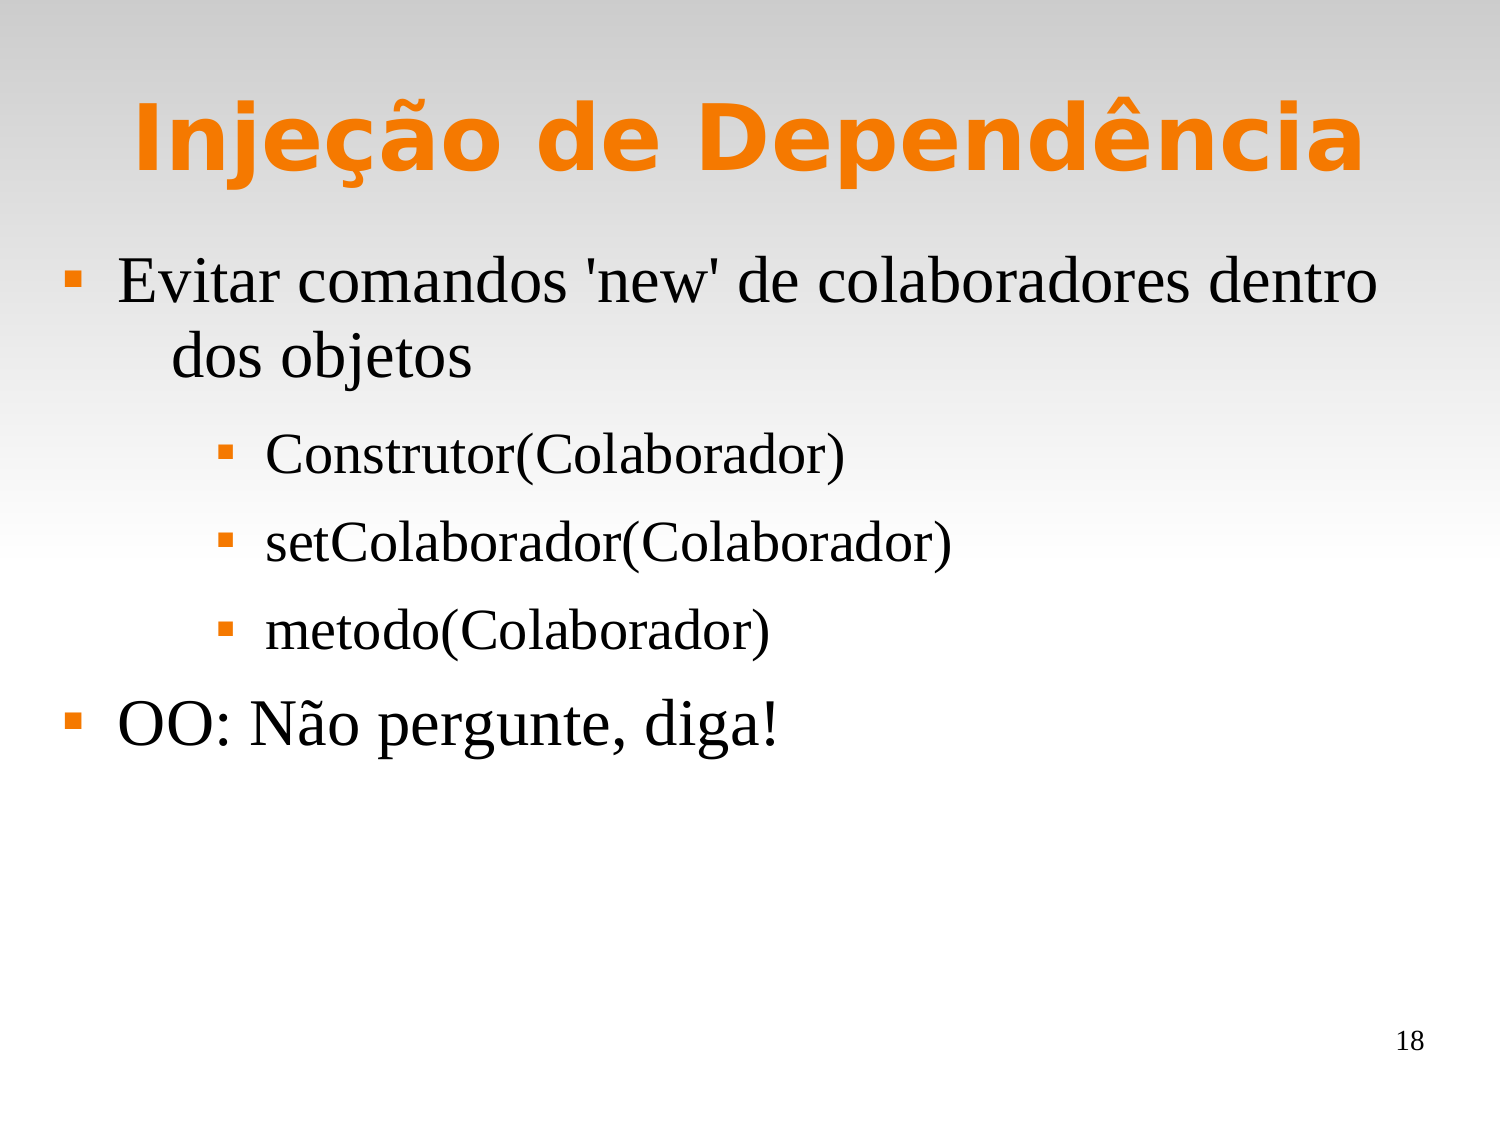

# Injeção de Dependência
Evitar comandos 'new' de colaboradores dentro dos objetos
Construtor(Colaborador)
setColaborador(Colaborador)
metodo(Colaborador)
OO: Não pergunte, diga!
18